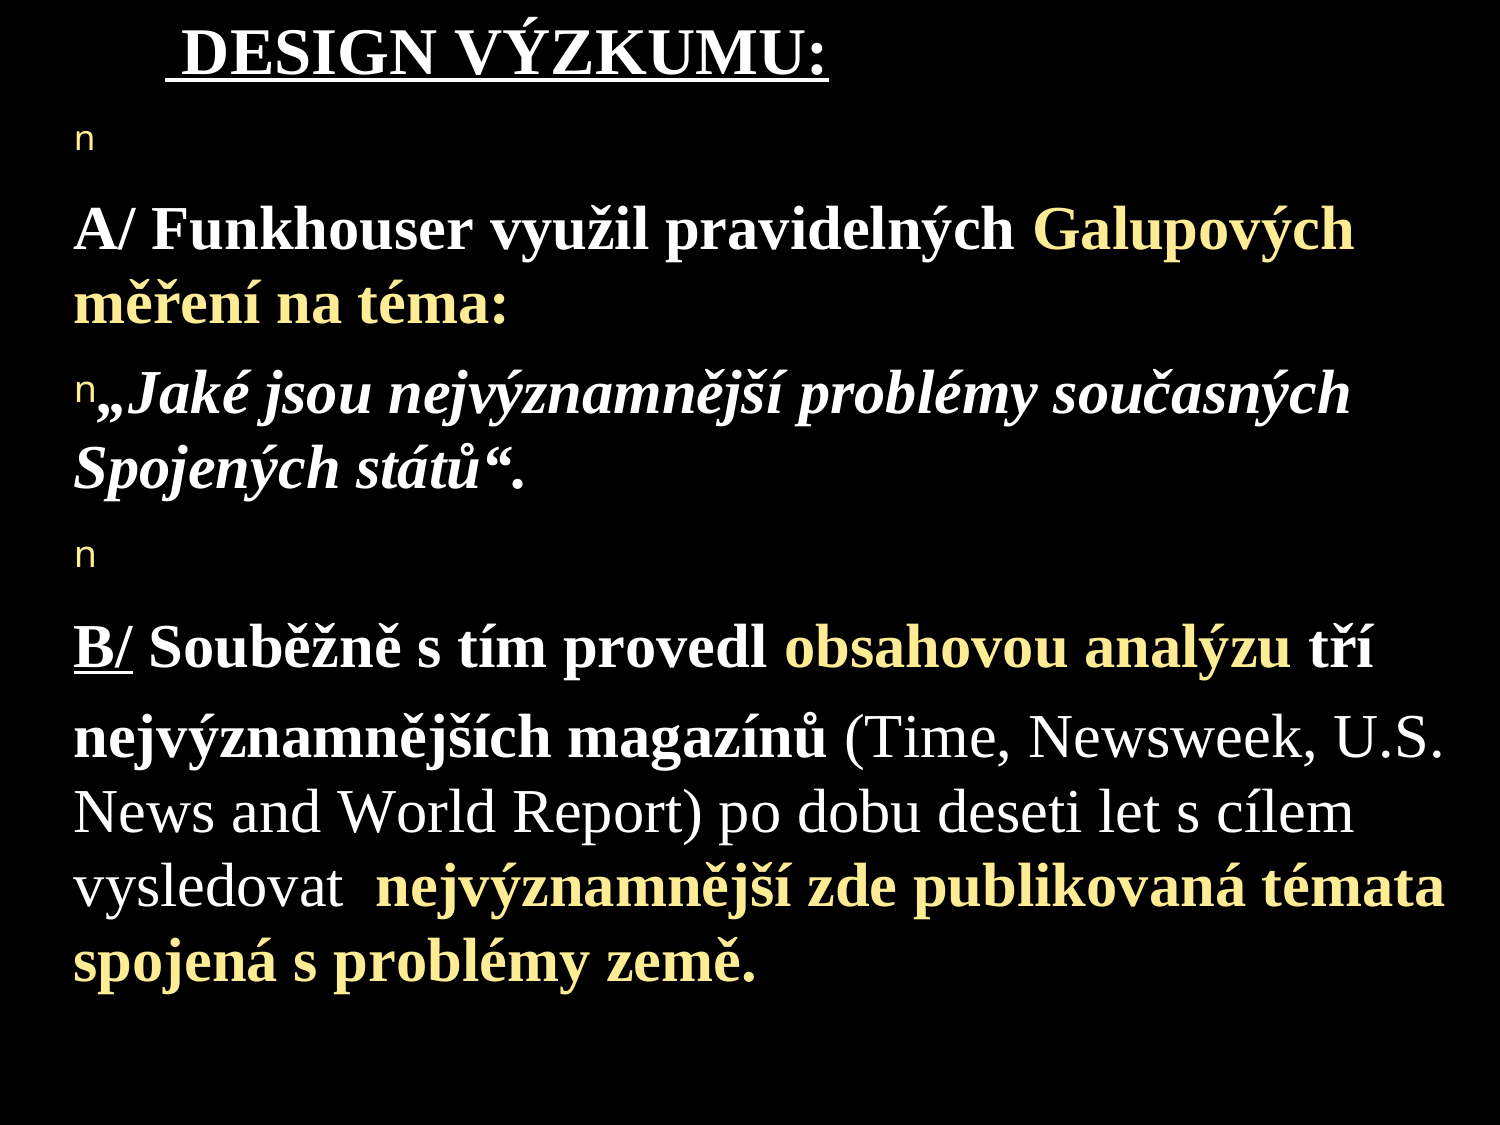

# DESIGN VÝZKUMU:
A/ Funkhouser využil pravidelných Galupových měření na téma:
„Jaké jsou nejvýznamnější problémy současných Spojených států“.
B/ Souběžně s tím provedl obsahovou analýzu tří
nejvýznamnějších magazínů (Time, Newsweek, U.S. News and World Report) po dobu deseti let s cílem vysledovat nejvýznamnější zde publikovaná témata spojená s problémy země.